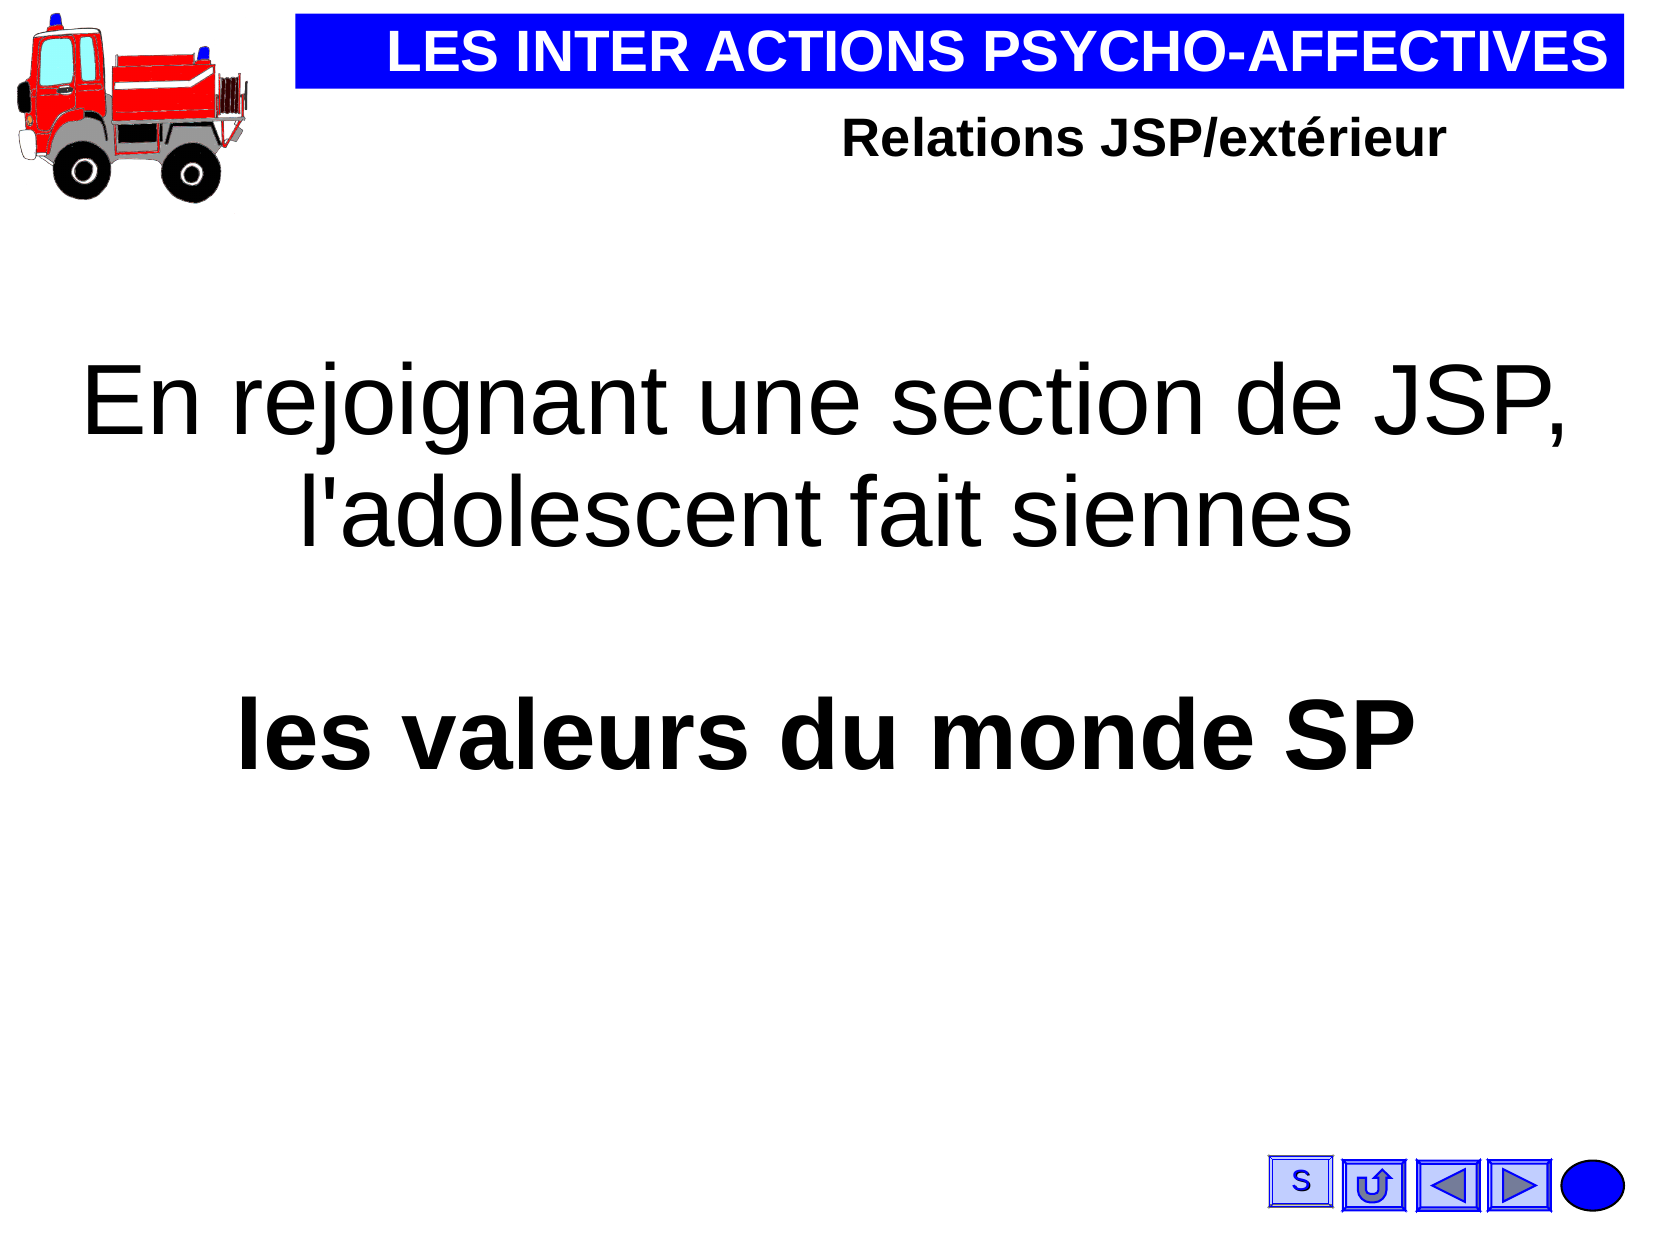

LES INTER ACTIONS PSYCHO-AFFECTIVES
Relations JSP/extérieur
En rejoignant une section de JSP,
l'adolescent fait siennes
les valeurs du monde SP